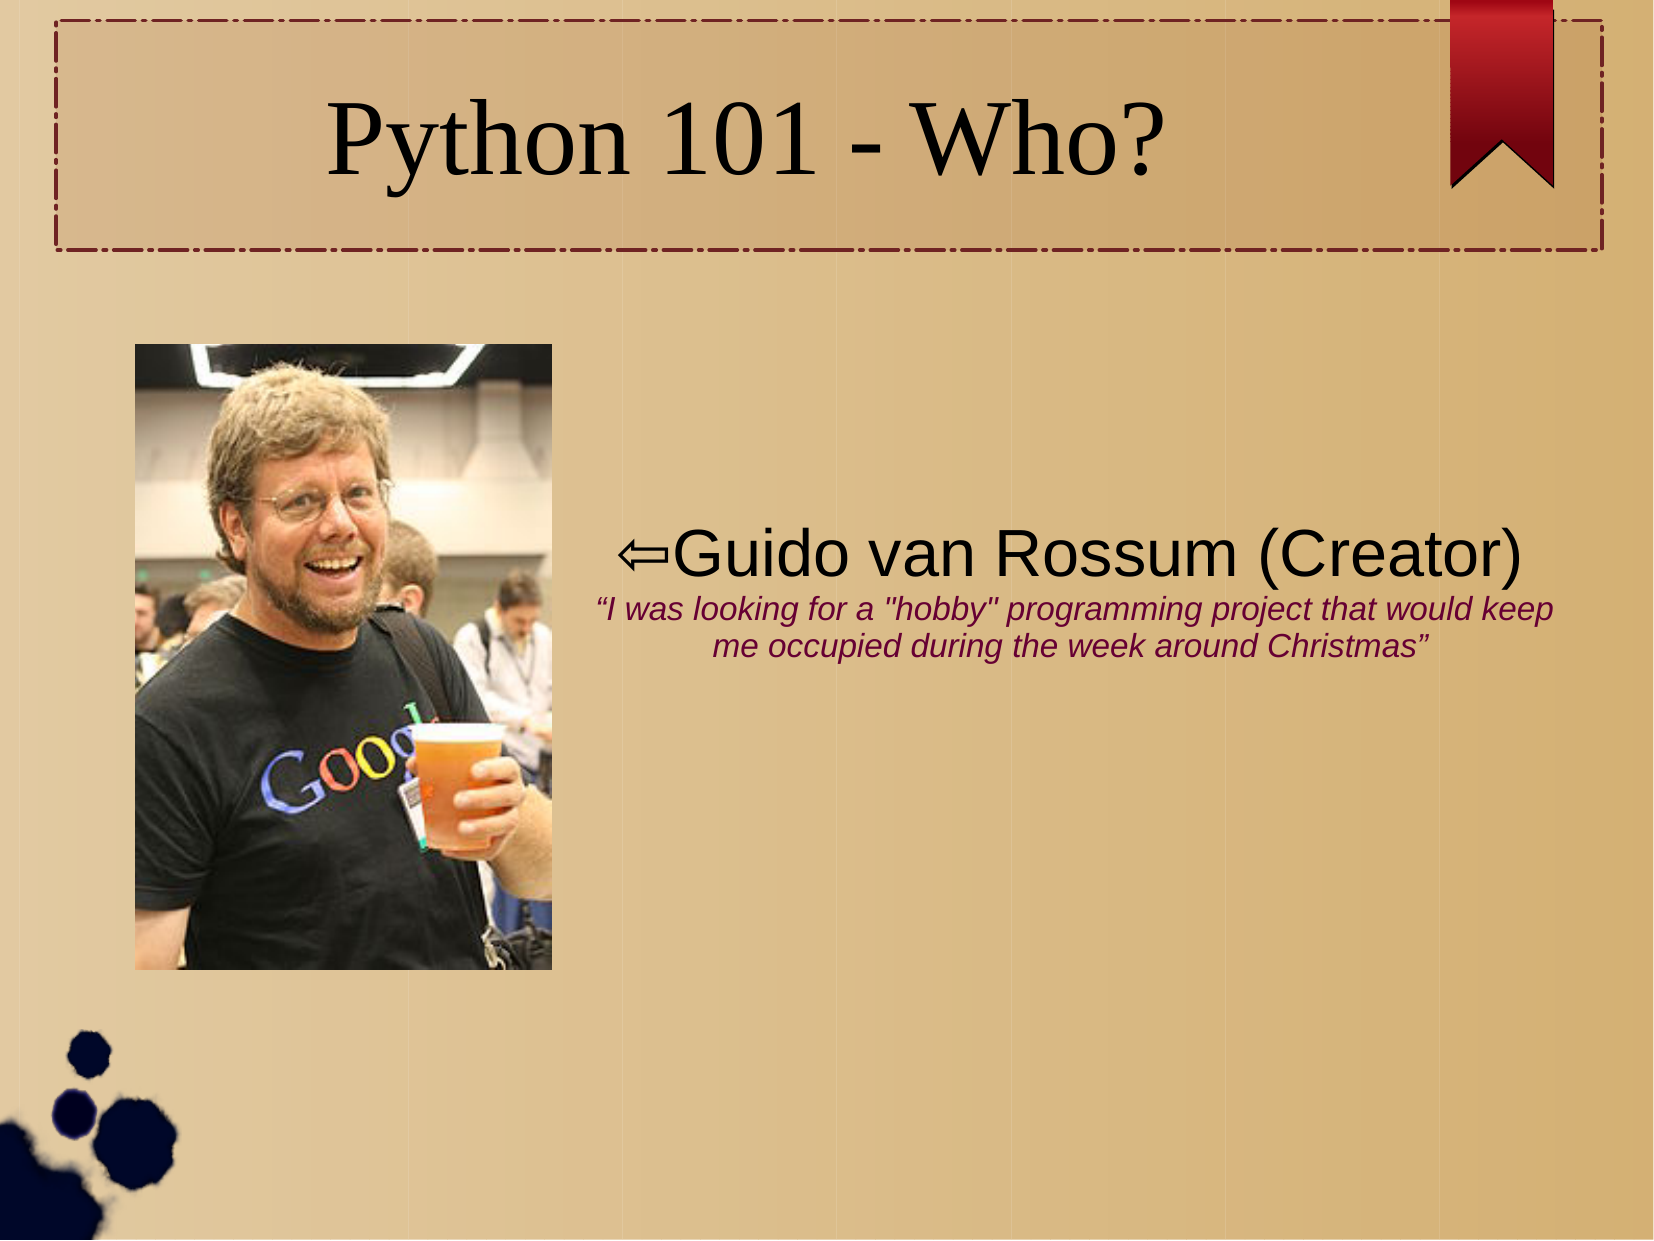

# Python 101 - Who?
⇦Guido van Rossum (Creator)
 “I was looking for a "hobby" programming project that would keep me occupied during the week around Christmas”